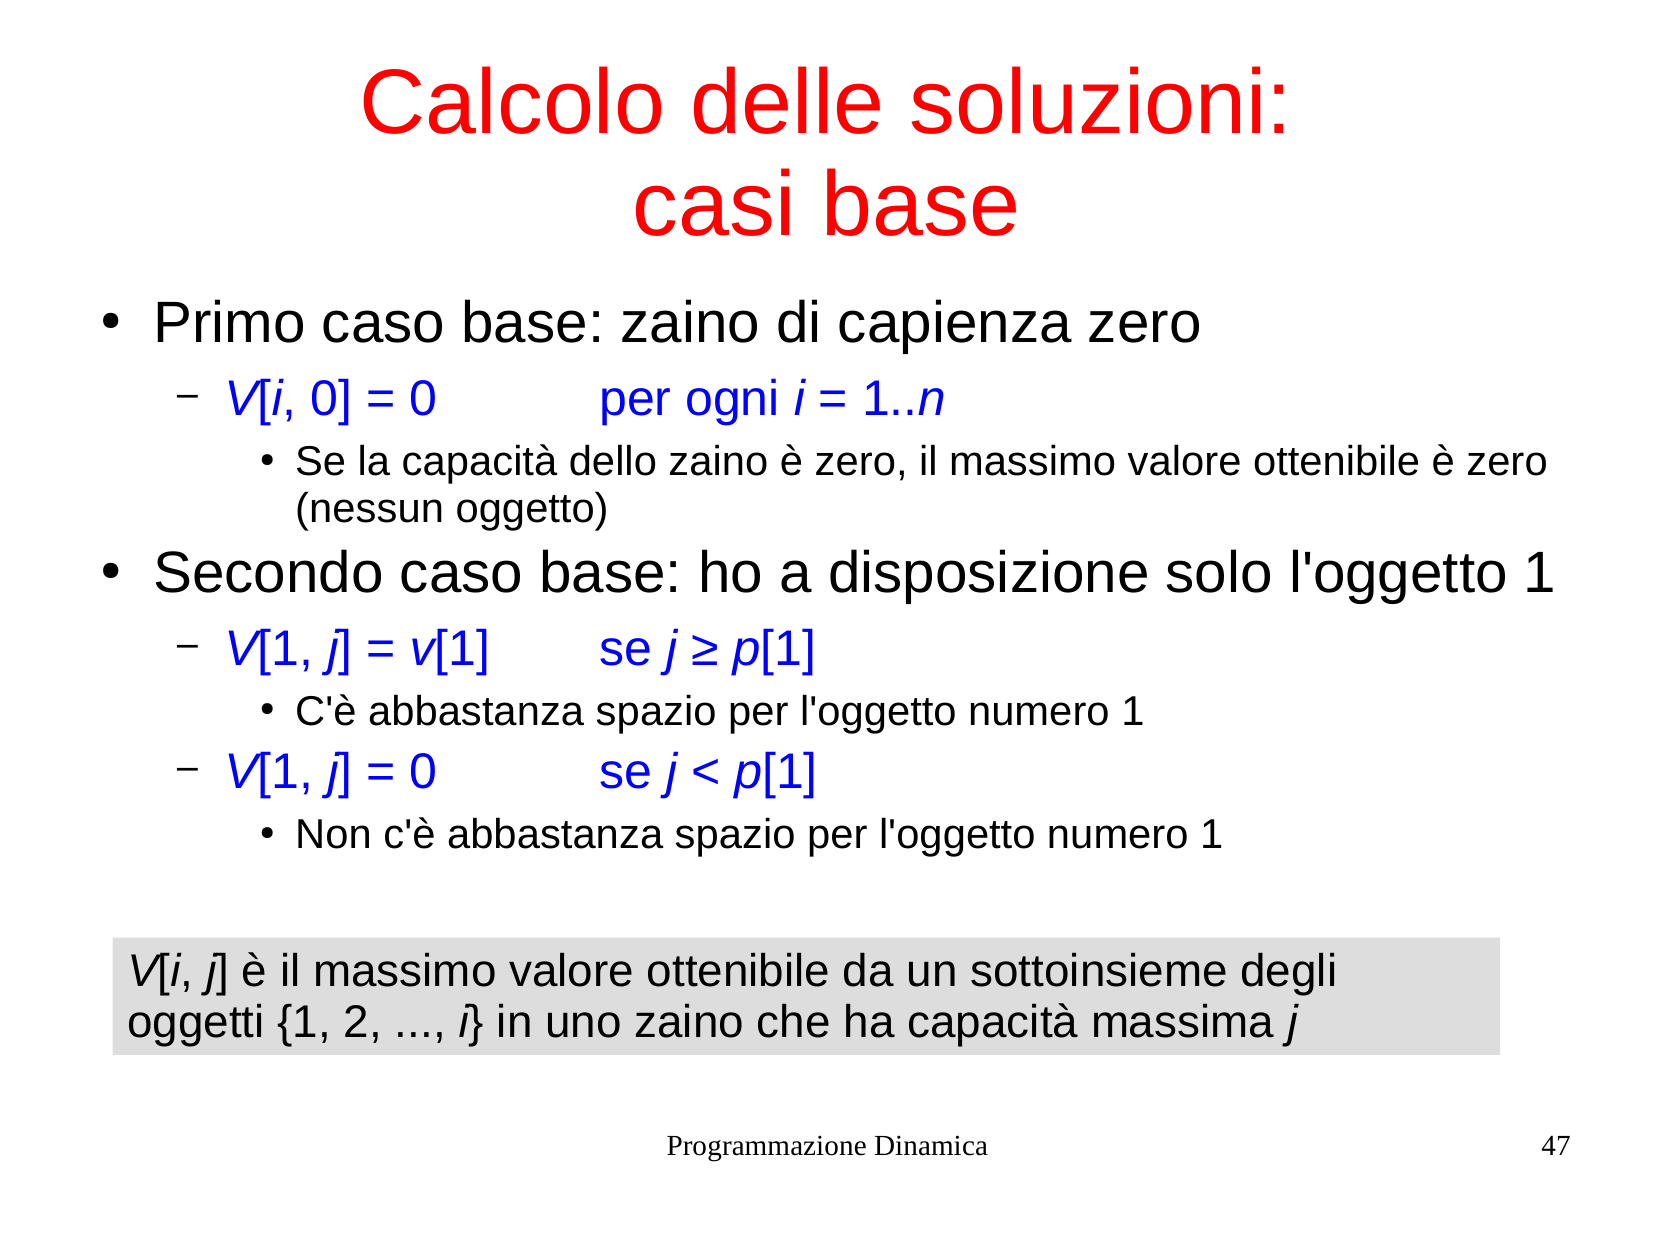

# Calcolo delle soluzioni: casi base
Primo caso base: zaino di capienza zero
V[i, 0] = 0 		per ogni i = 1..n
Se la capacità dello zaino è zero, il massimo valore ottenibile è zero (nessun oggetto)
Secondo caso base: ho a disposizione solo l'oggetto 1
V[1, j] = v[1] 		se j ≥ p[1]
C'è abbastanza spazio per l'oggetto numero 1
V[1, j] = 0 		se j < p[1]
Non c'è abbastanza spazio per l'oggetto numero 1
V[i, j] è il massimo valore ottenibile da un sottoinsieme degli oggetti {1, 2, ..., i} in uno zaino che ha capacità massima j
Programmazione Dinamica
47